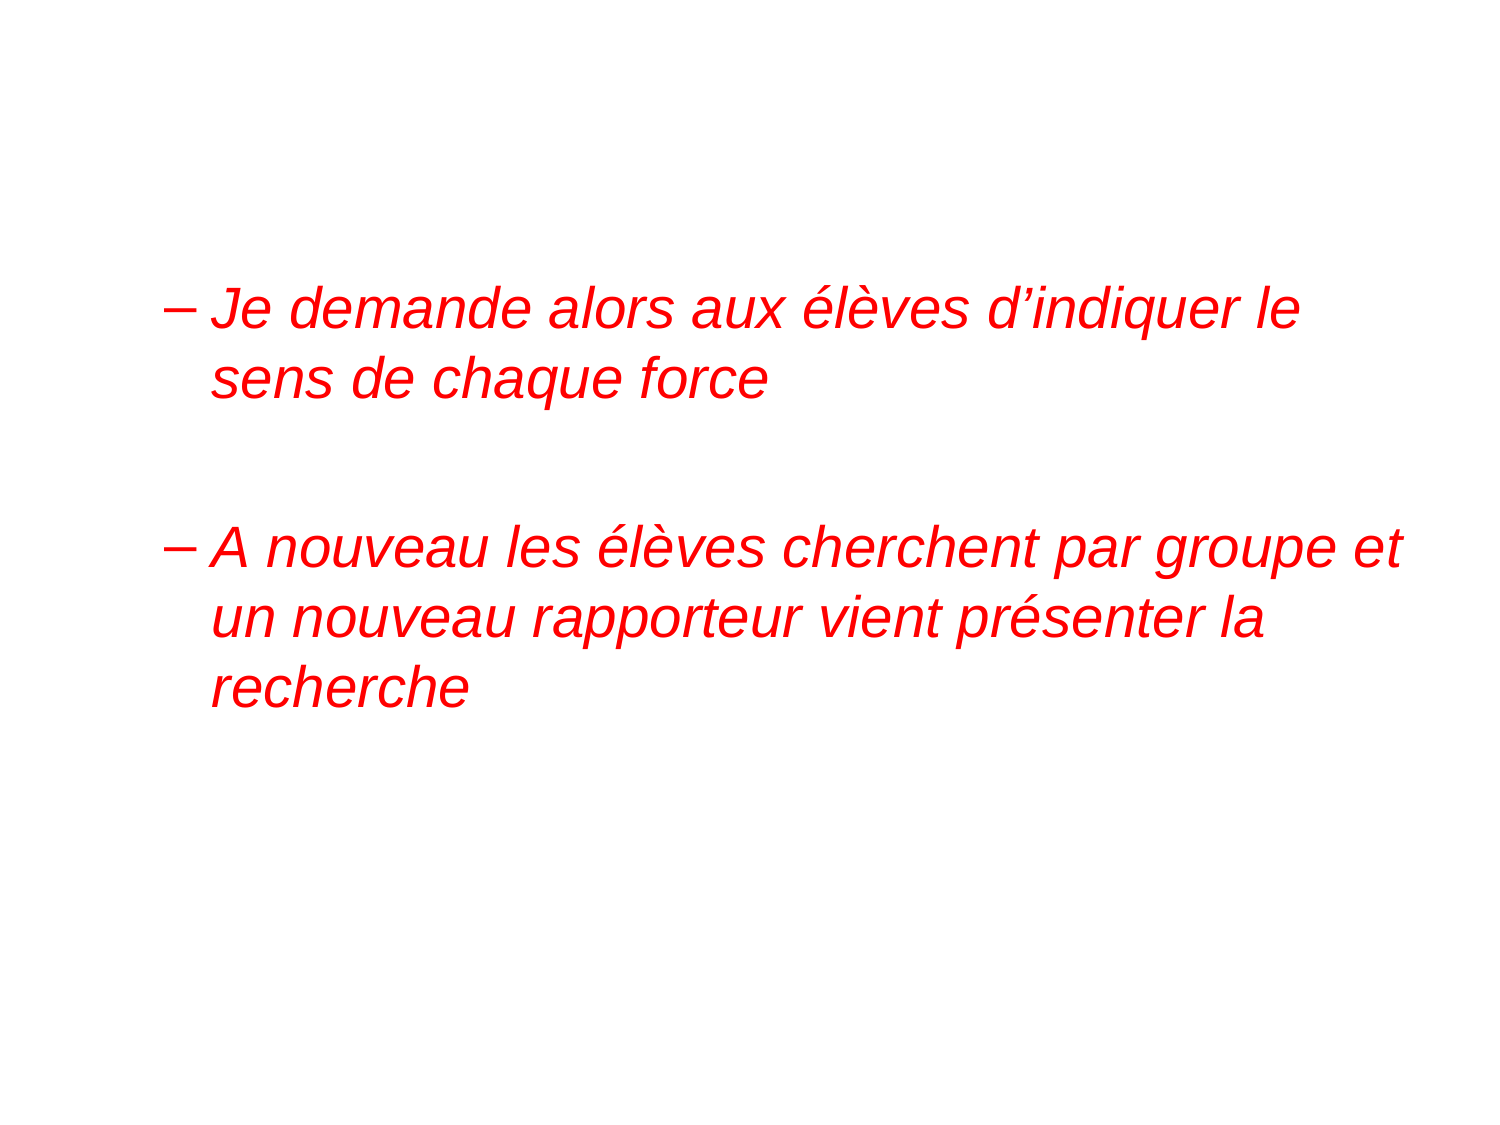

#
Je demande alors aux élèves d’indiquer le sens de chaque force
A nouveau les élèves cherchent par groupe et un nouveau rapporteur vient présenter la recherche